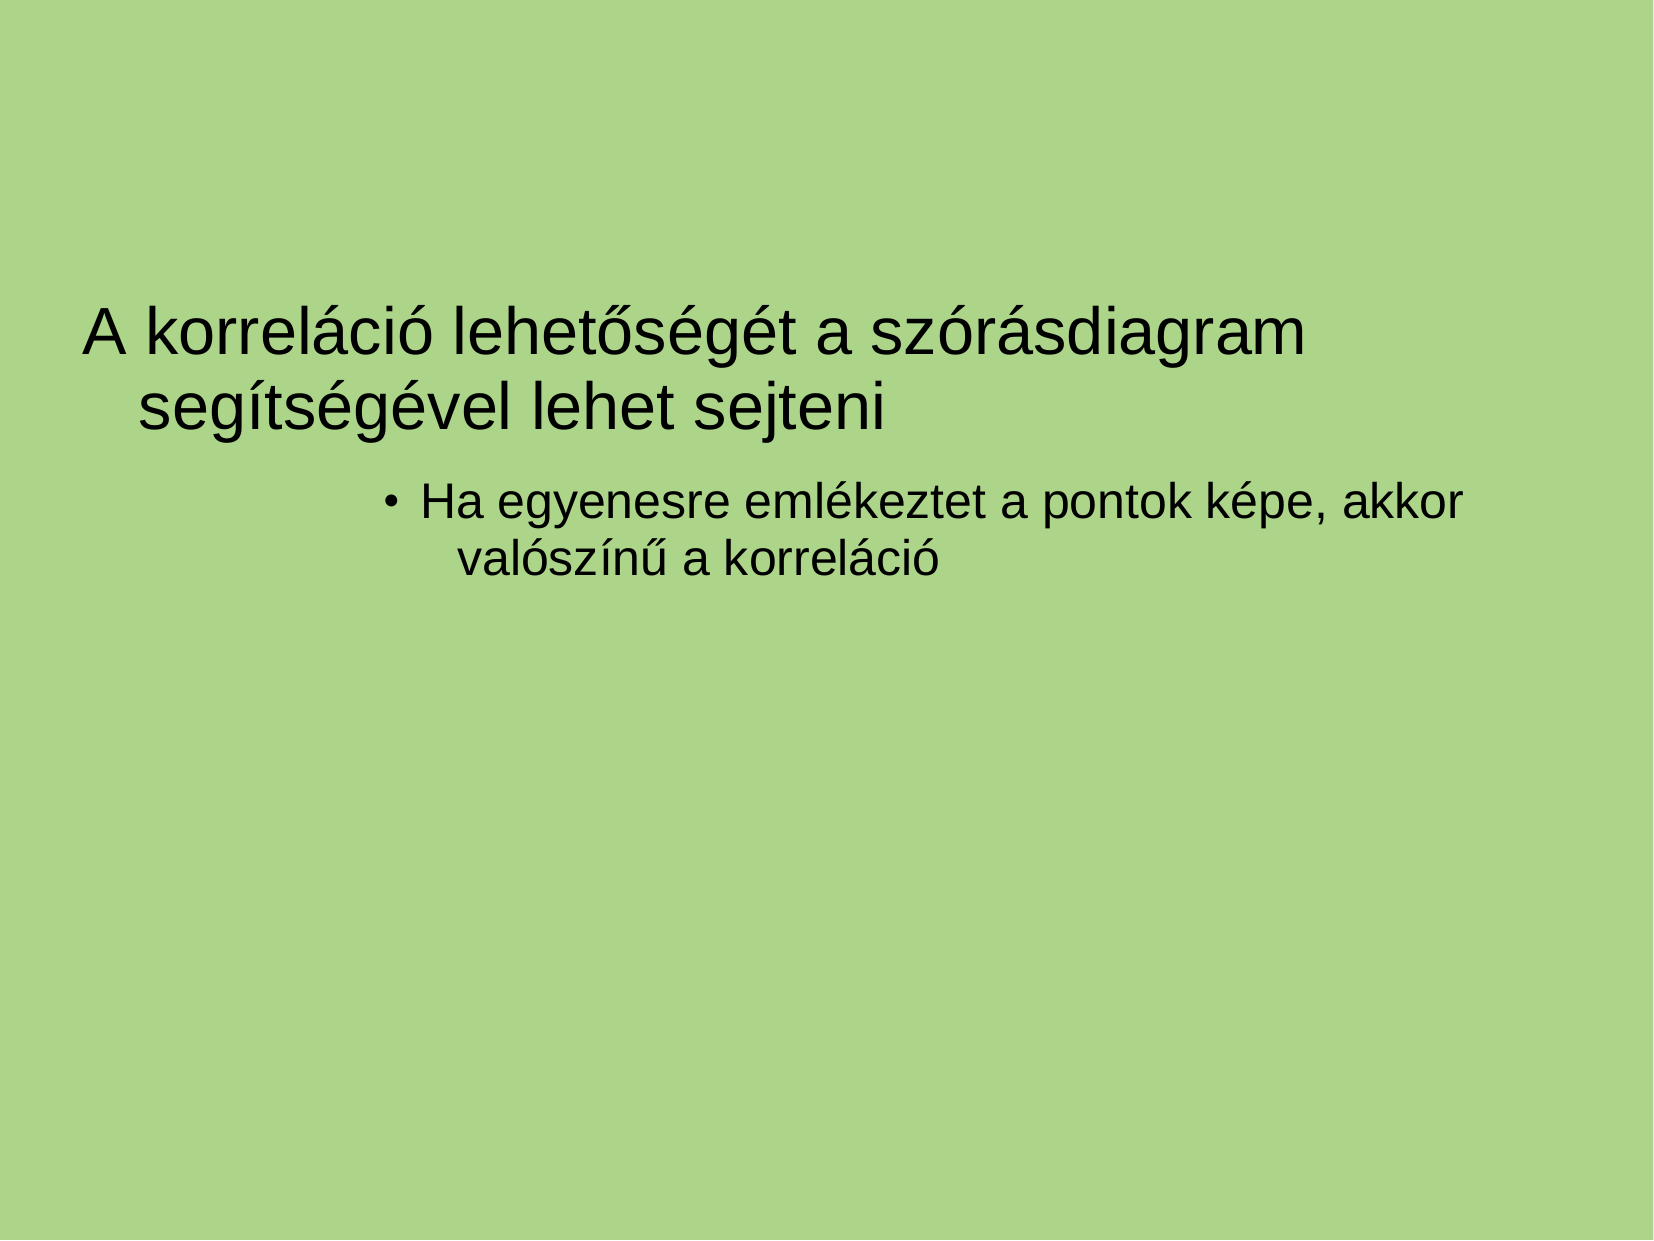

#
A korreláció lehetőségét a szórásdiagram segítségével lehet sejteni
Ha egyenesre emlékeztet a pontok képe, akkor valószínű a korreláció